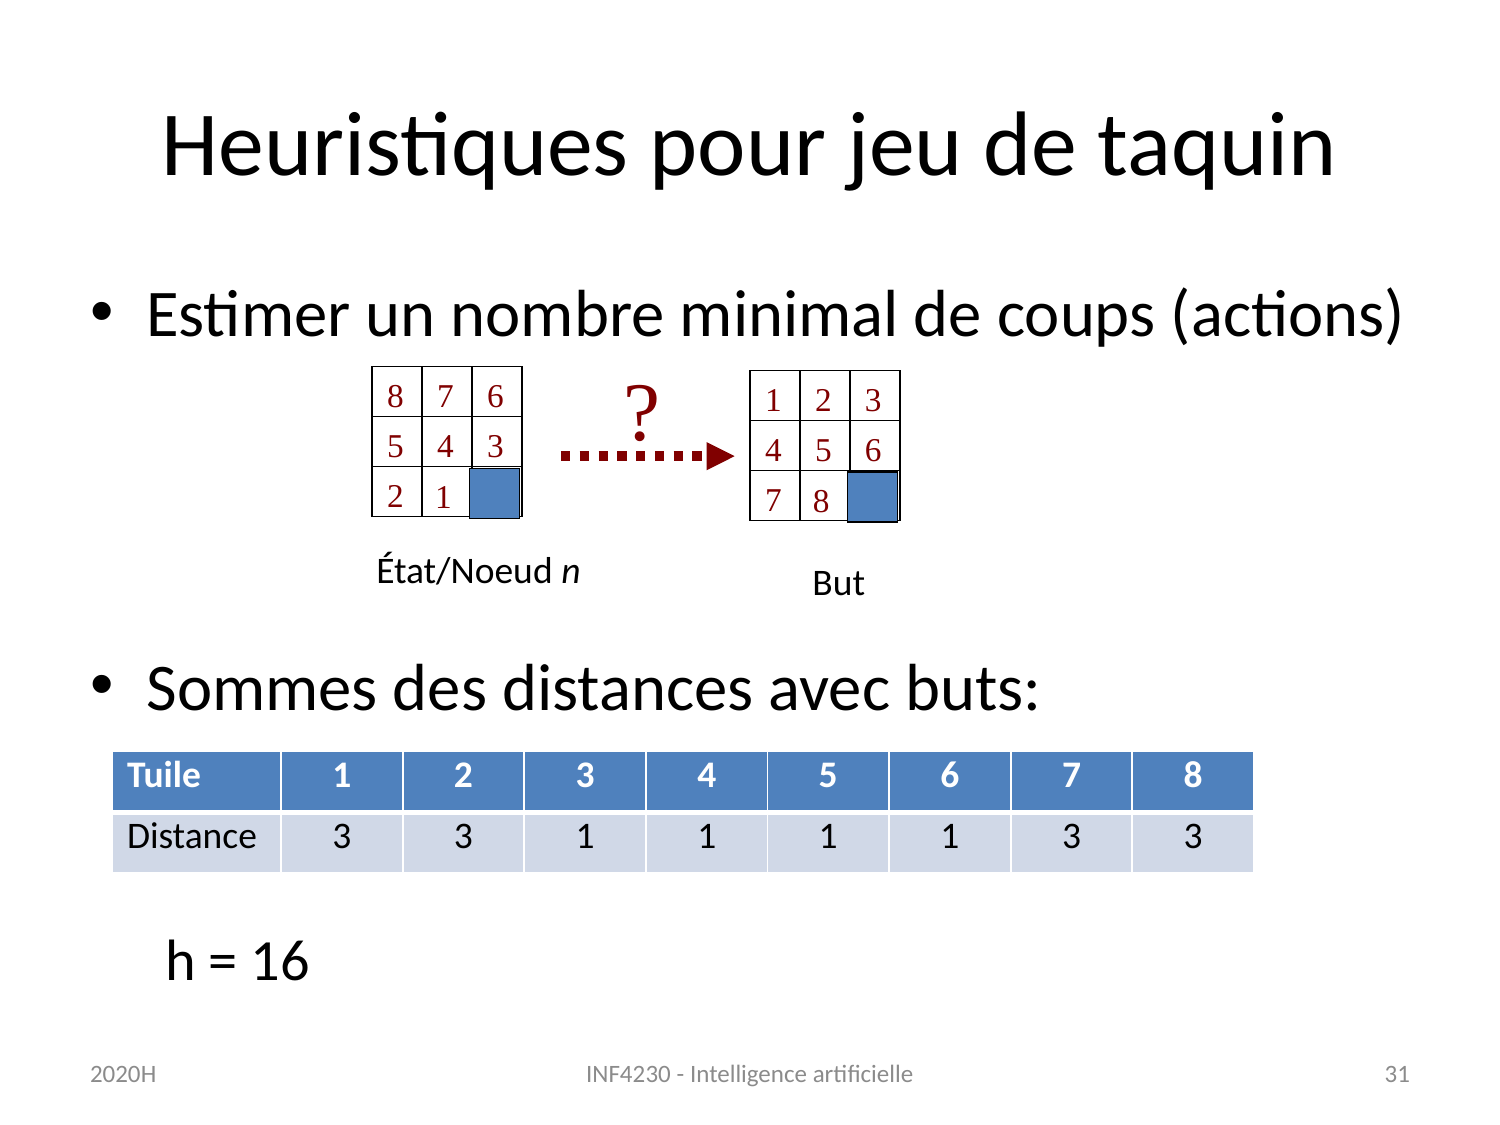

# Heuristiques pour jeu de taquin
Estimer un nombre minimal de coups (actions)
Sommes des distances avec buts:
h = 16
?
8
7
6
5
4
3
2
1
1
2
3
4
5
6
7
8
État/Noeud n
But
| Tuile | 1 | 2 | 3 | 4 | 5 | 6 | 7 | 8 |
| --- | --- | --- | --- | --- | --- | --- | --- | --- |
| Distance | 3 | 3 | 1 | 1 | 1 | 1 | 3 | 3 |
2020H
INF4230 - Intelligence artificielle